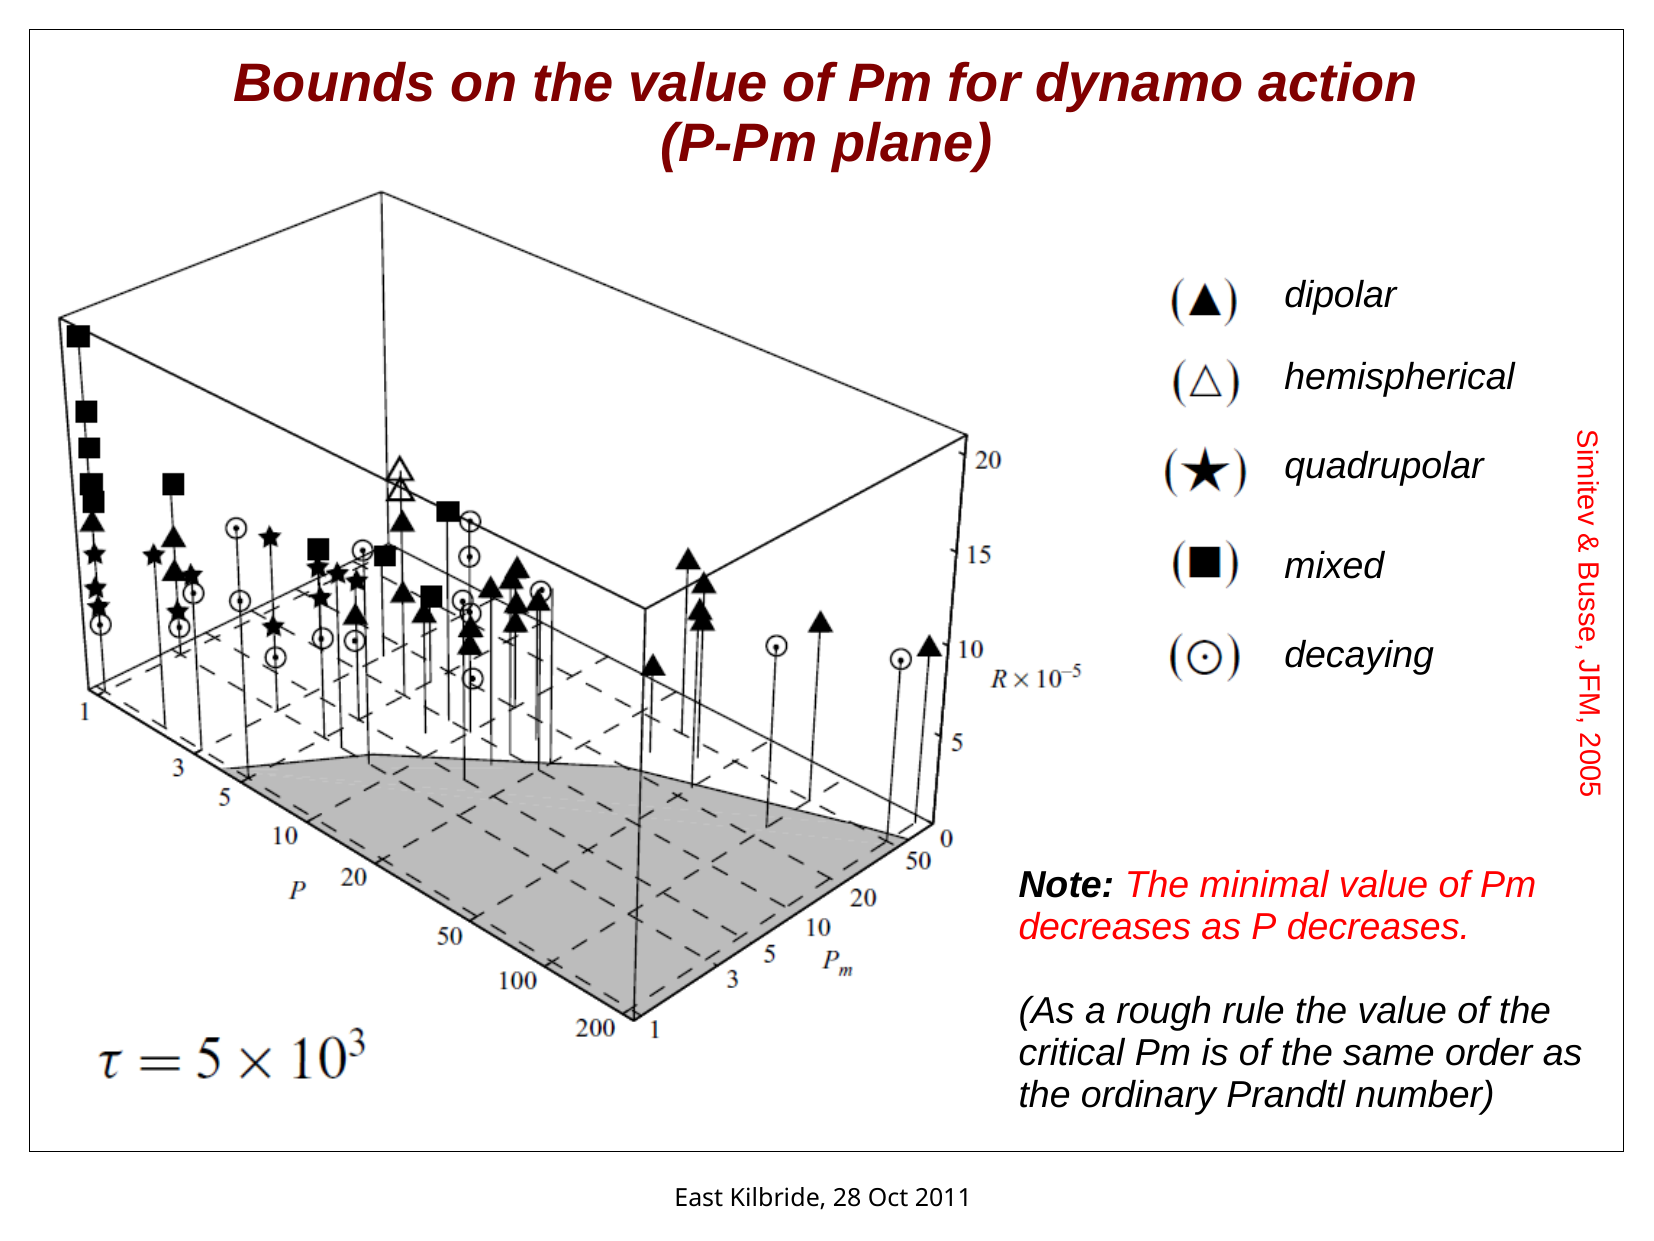

Bounds on the value of Pm for dynamo action
(P-Pm plane)
dipolar
hemispherical
quadrupolar
mixed
Simitev & Busse, JFM, 2005
decaying
Note: The minimal value of Pm decreases as P decreases.
(As a rough rule the value of the critical Pm is of the same order as the ordinary Prandtl number)
East Kilbride, 28 Oct 2011